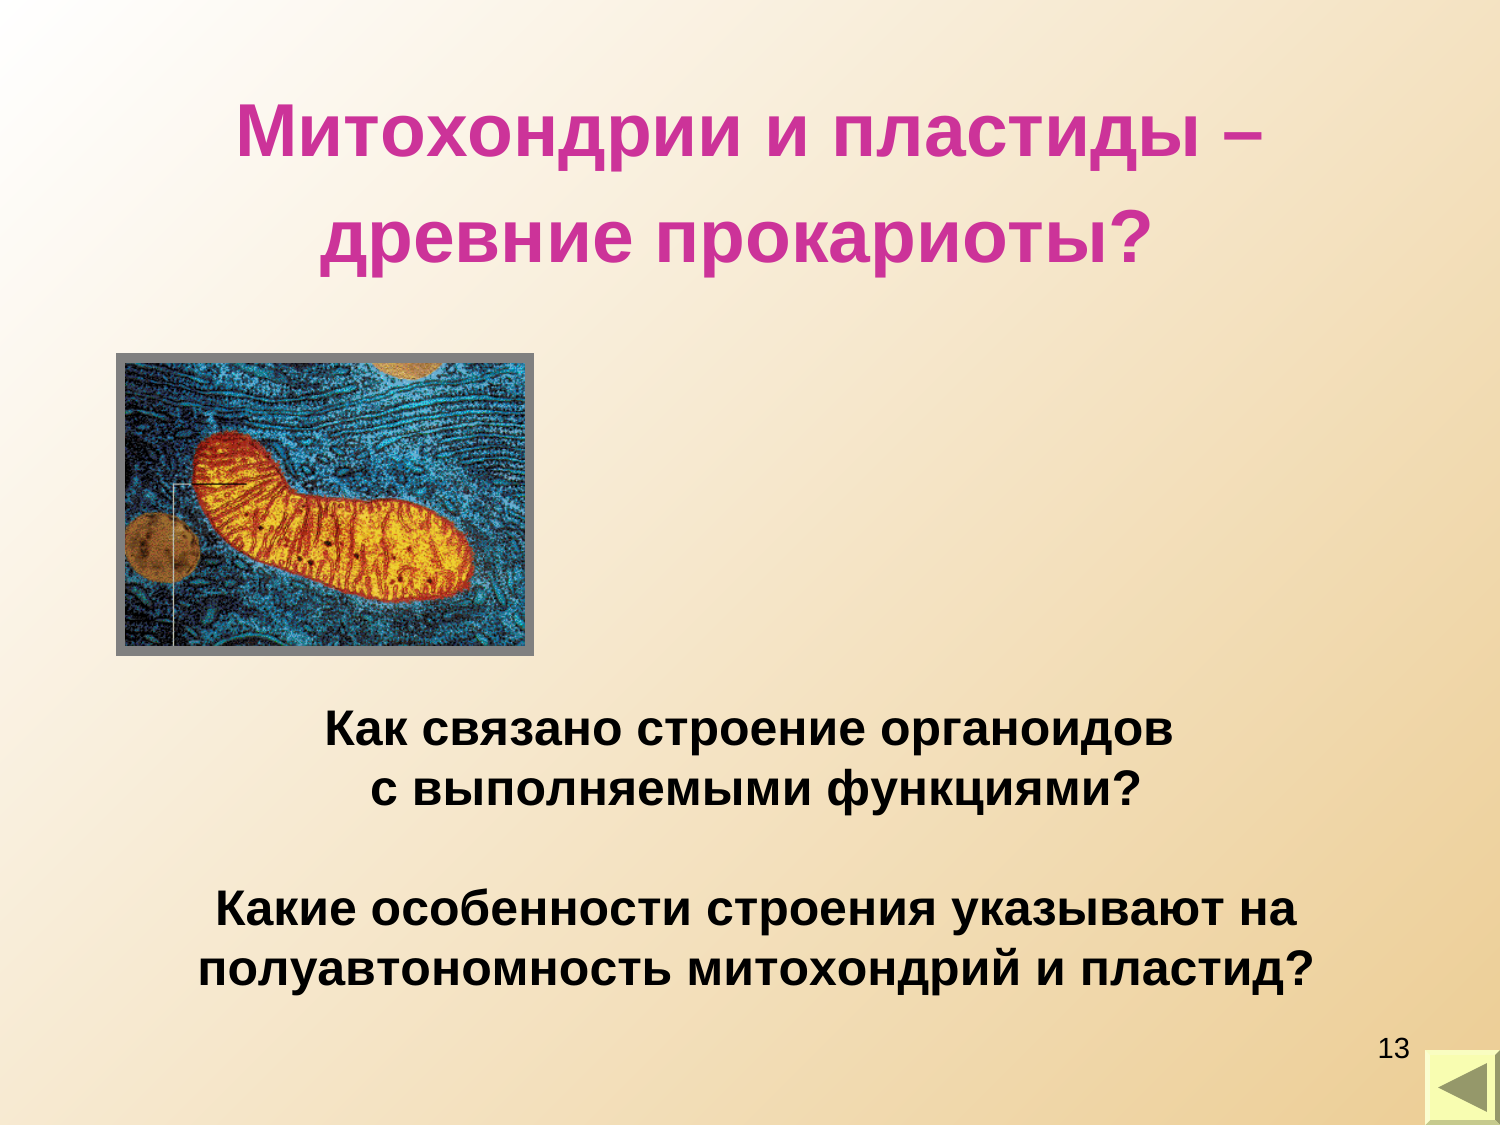

Митохондрии и пластиды – древние прокариоты?
Как связано строение органоидов
с выполняемыми функциями?
Какие особенности строения указывают на полуавтономность митохондрий и пластид?
13